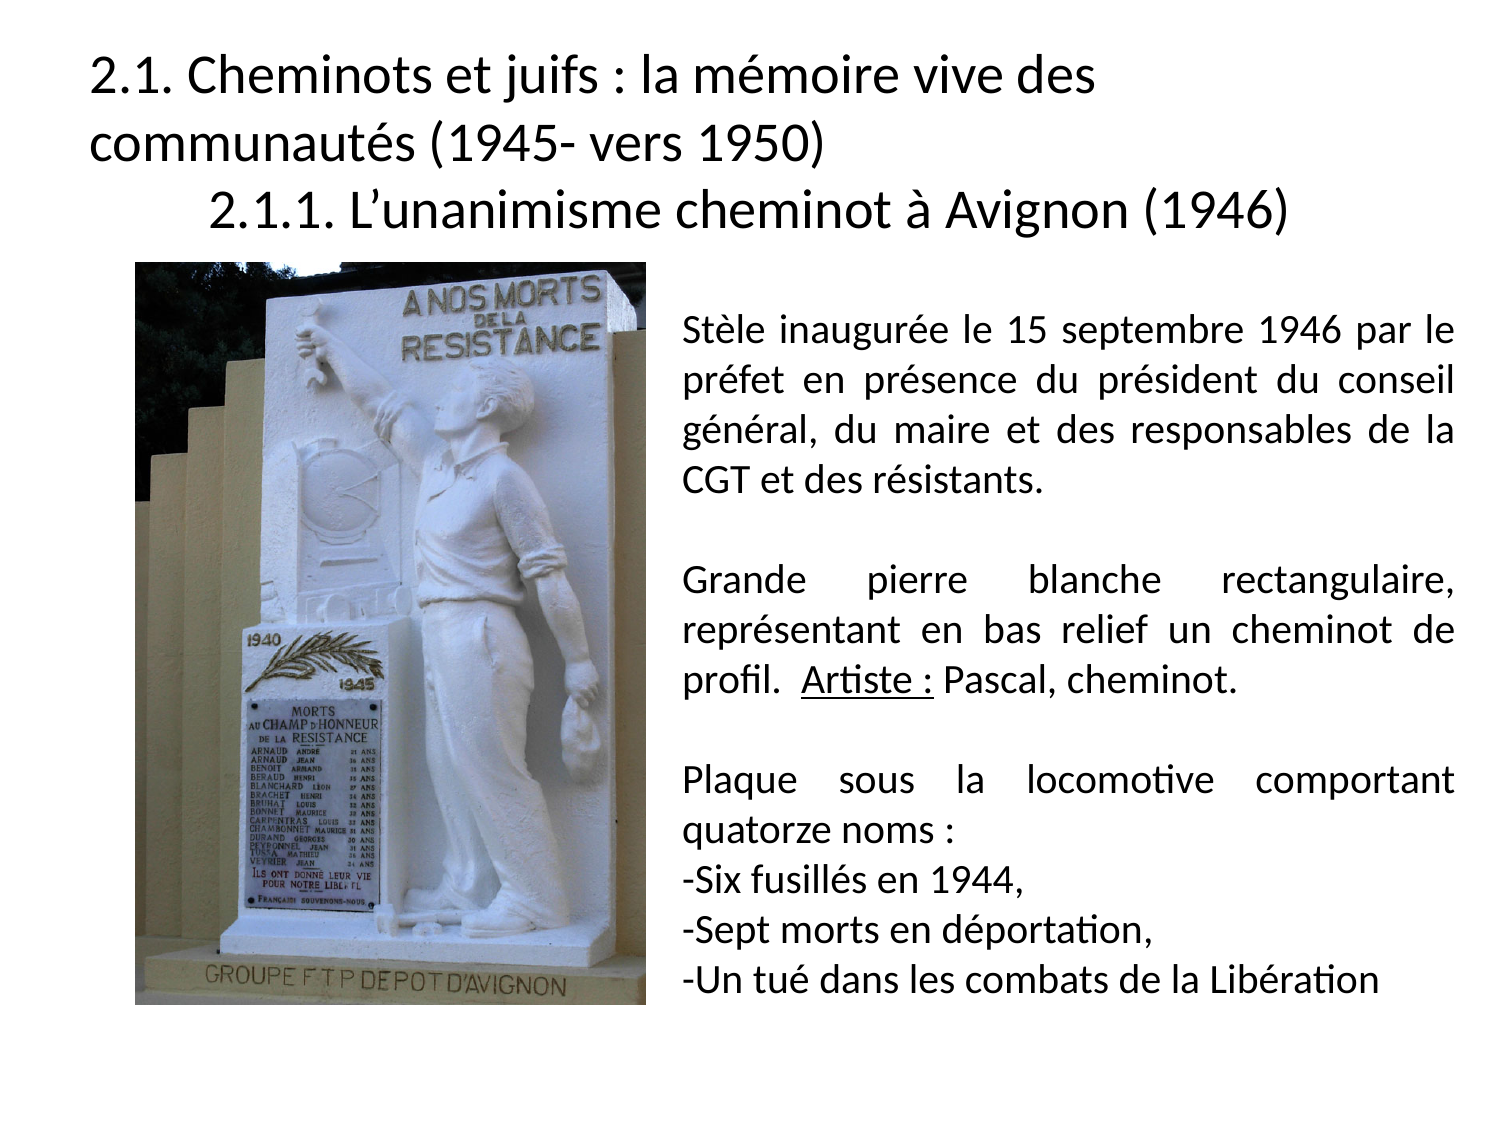

2.1. Cheminots et juifs : la mémoire vive des communautés (1945- vers 1950)
2.1.1. L’unanimisme cheminot à Avignon (1946)
Stèle inaugurée le 15 septembre 1946 par le préfet en présence du président du conseil général, du maire et des responsables de la CGT et des résistants.
Grande pierre blanche rectangulaire, représentant en bas relief un cheminot de profil. Artiste : Pascal, cheminot.
Plaque sous la locomotive comportant quatorze noms :
-Six fusillés en 1944,
-Sept morts en déportation,
-Un tué dans les combats de la Libération